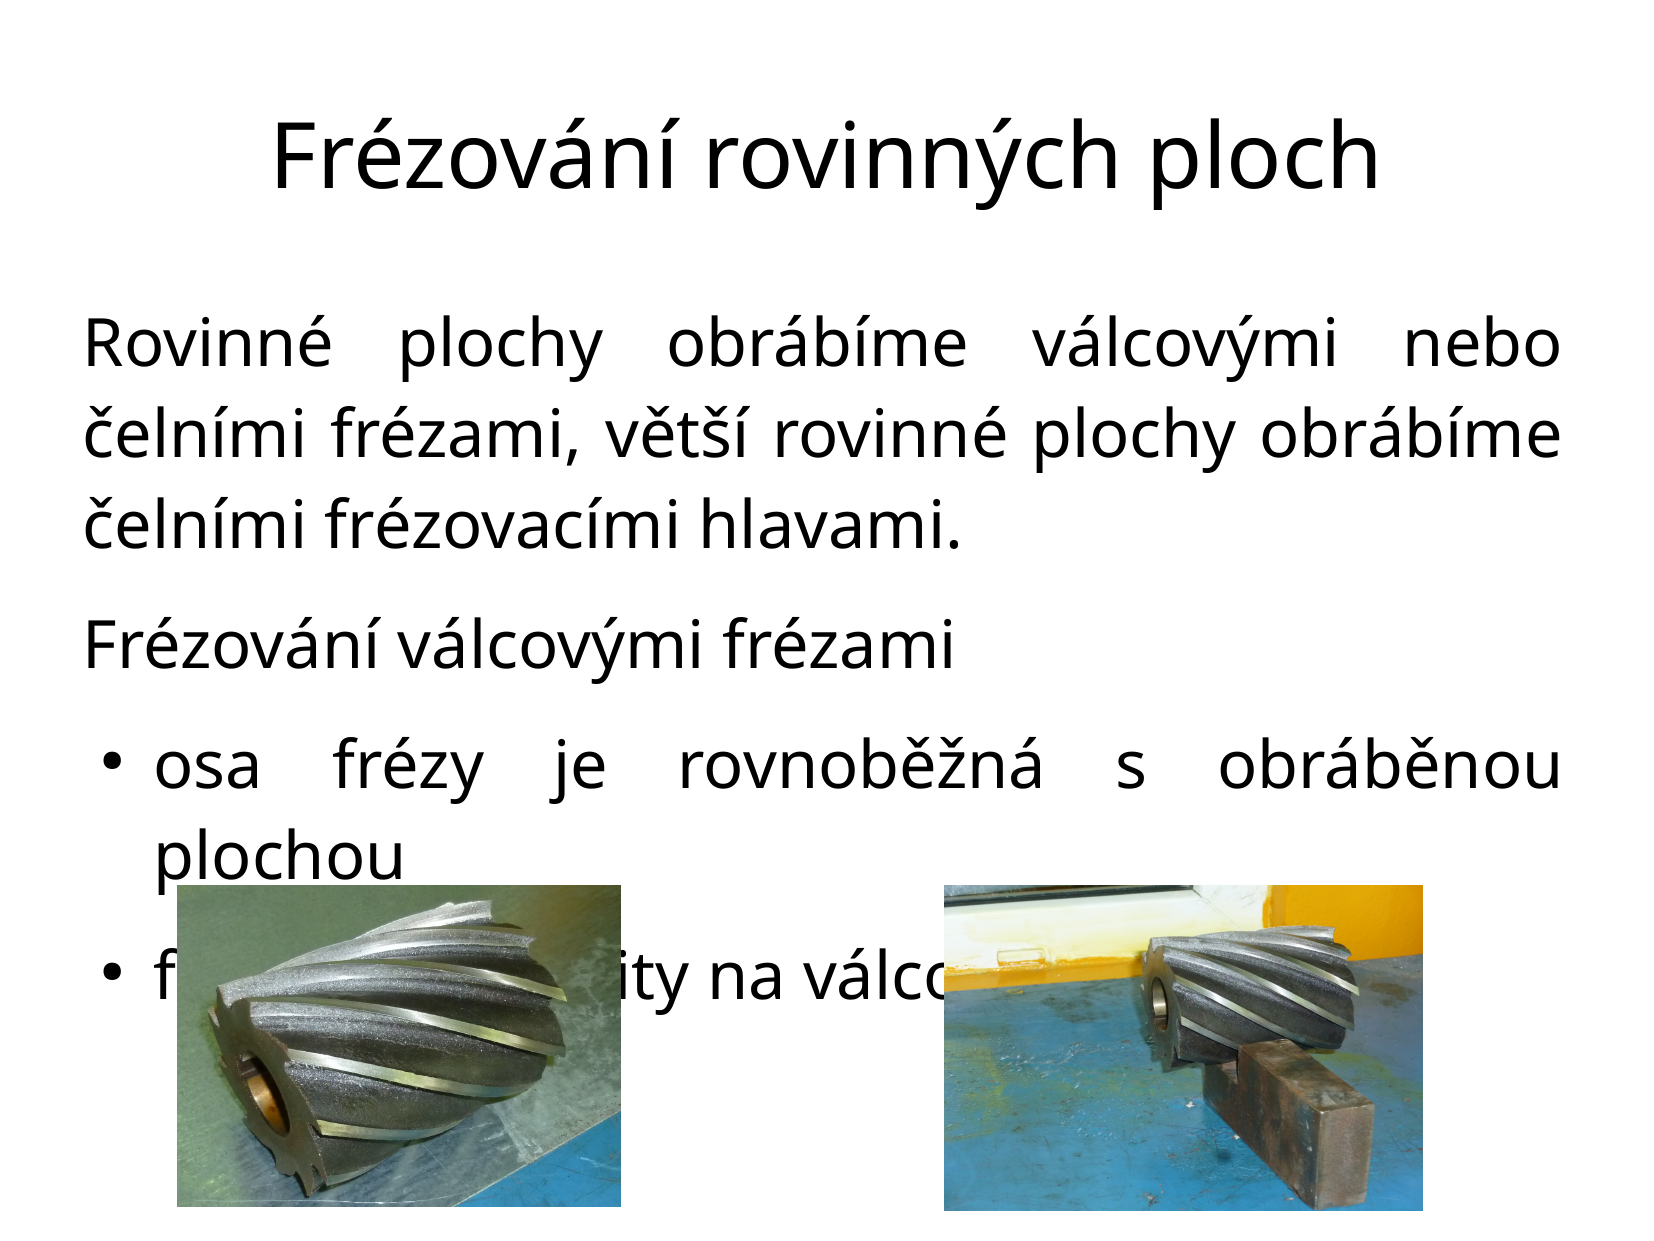

# Frézování rovinných ploch
Rovinné plochy obrábíme válcovými nebo čelními frézami, větší rovinné plochy obrábíme čelními frézovacími hlavami.
Frézování válcovými frézami
osa frézy je rovnoběžná s obráběnou plochou
fréza obrábí břity na válcovém plášti